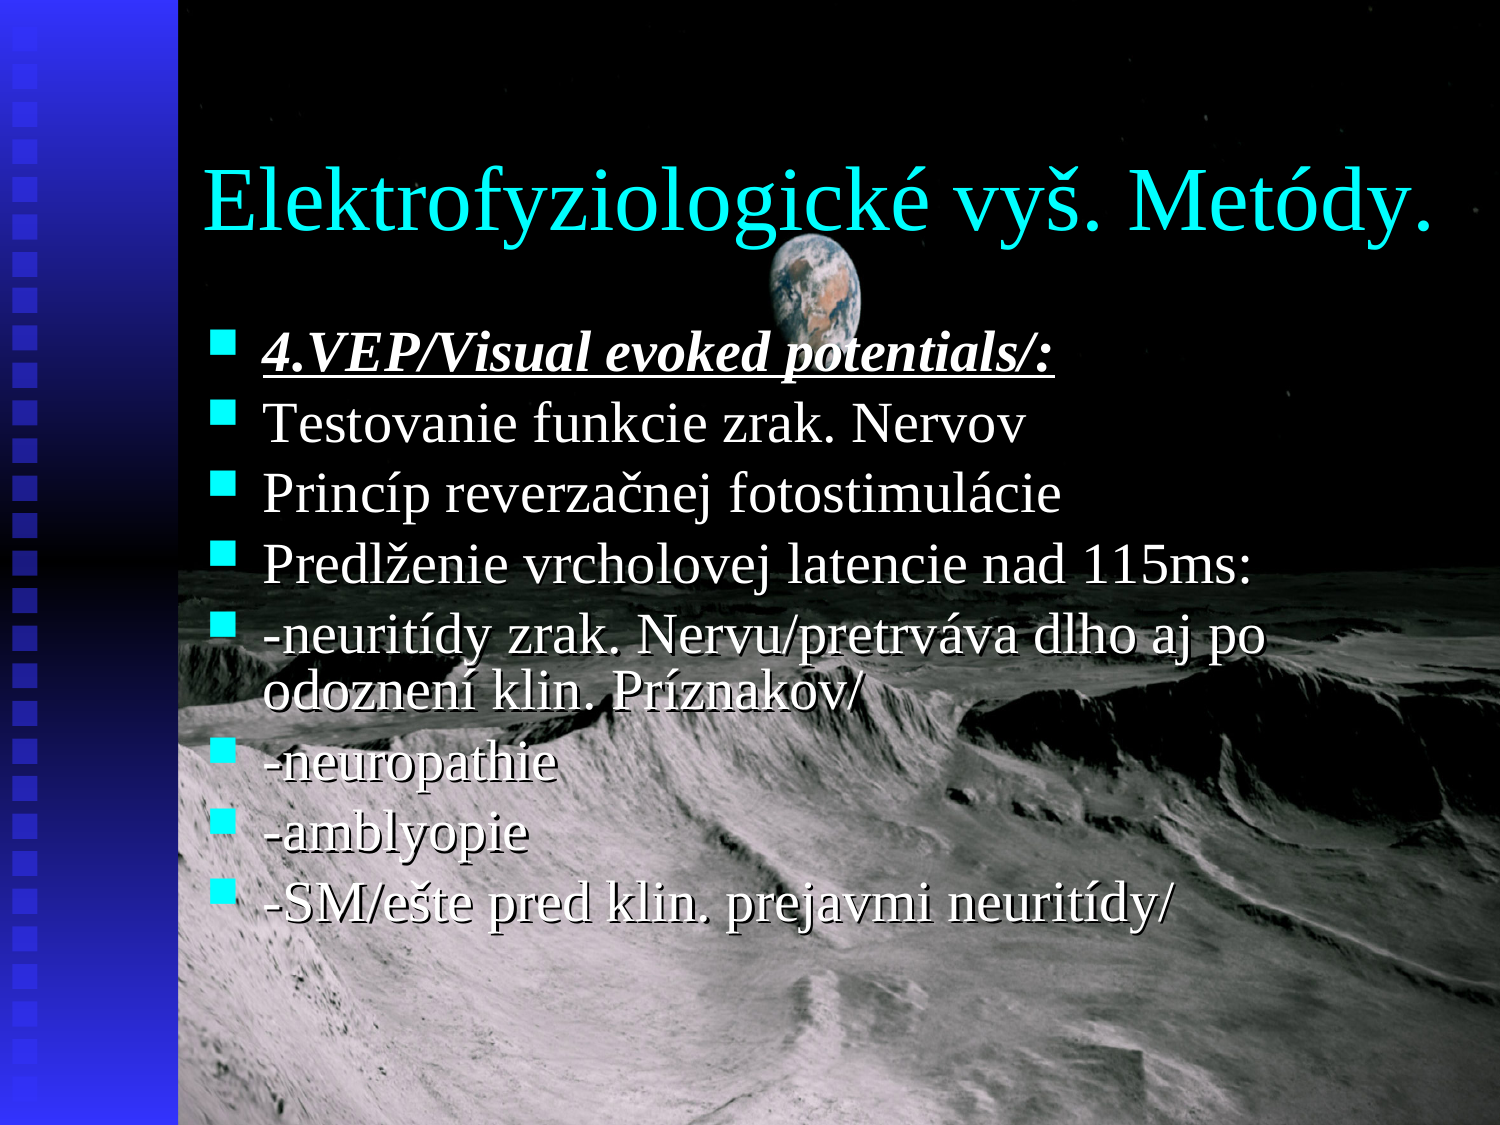

# Elektrofyziologické vyš. Metódy.
4.VEP/Visual evoked potentials/:
Testovanie funkcie zrak. Nervov
Princíp reverzačnej fotostimulácie
Predlženie vrcholovej latencie nad 115ms:
-neuritídy zrak. Nervu/pretrváva dlho aj po odoznení klin. Príznakov/
-neuropathie
-amblyopie
-SM/ešte pred klin. prejavmi neuritídy/